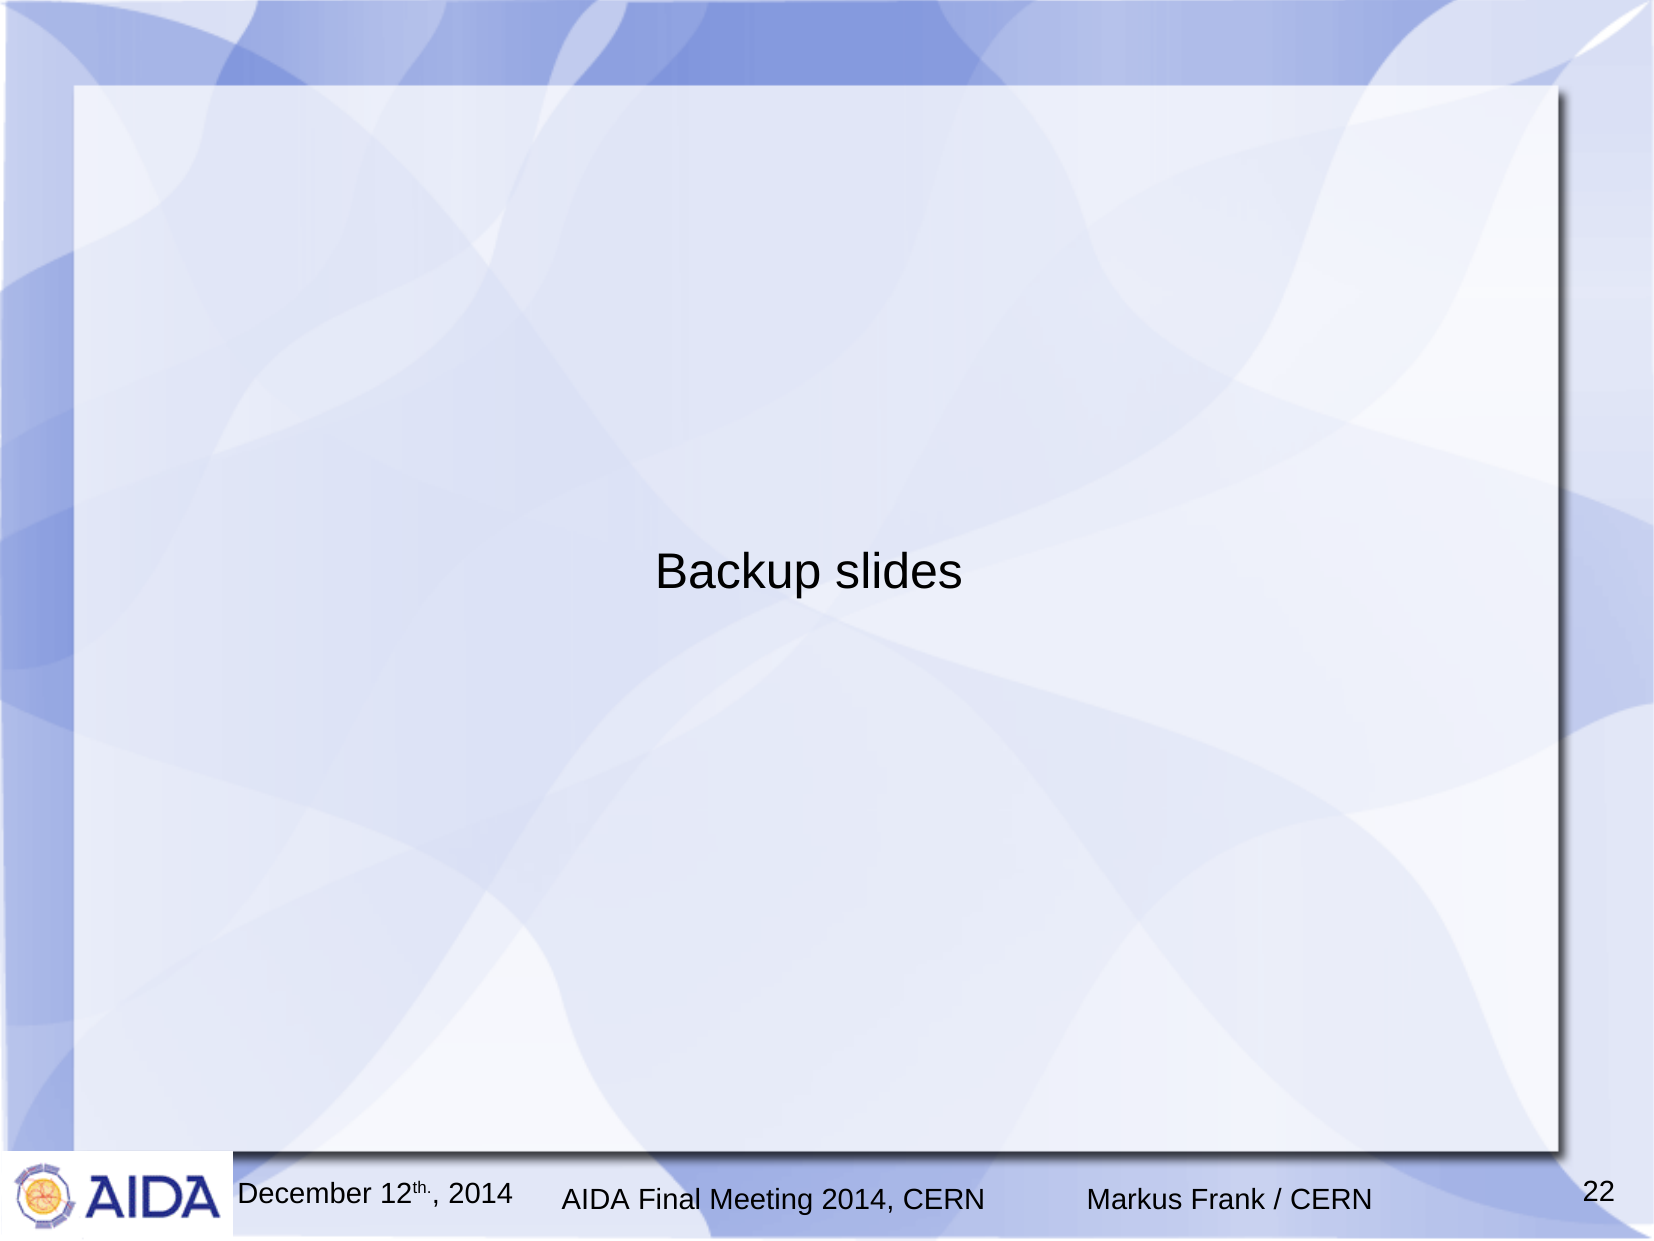

# Backup slides
22
April 14th, 2013
Annual AIDA Meeting 2013 Frascati/Italy Markus Frank / CERN